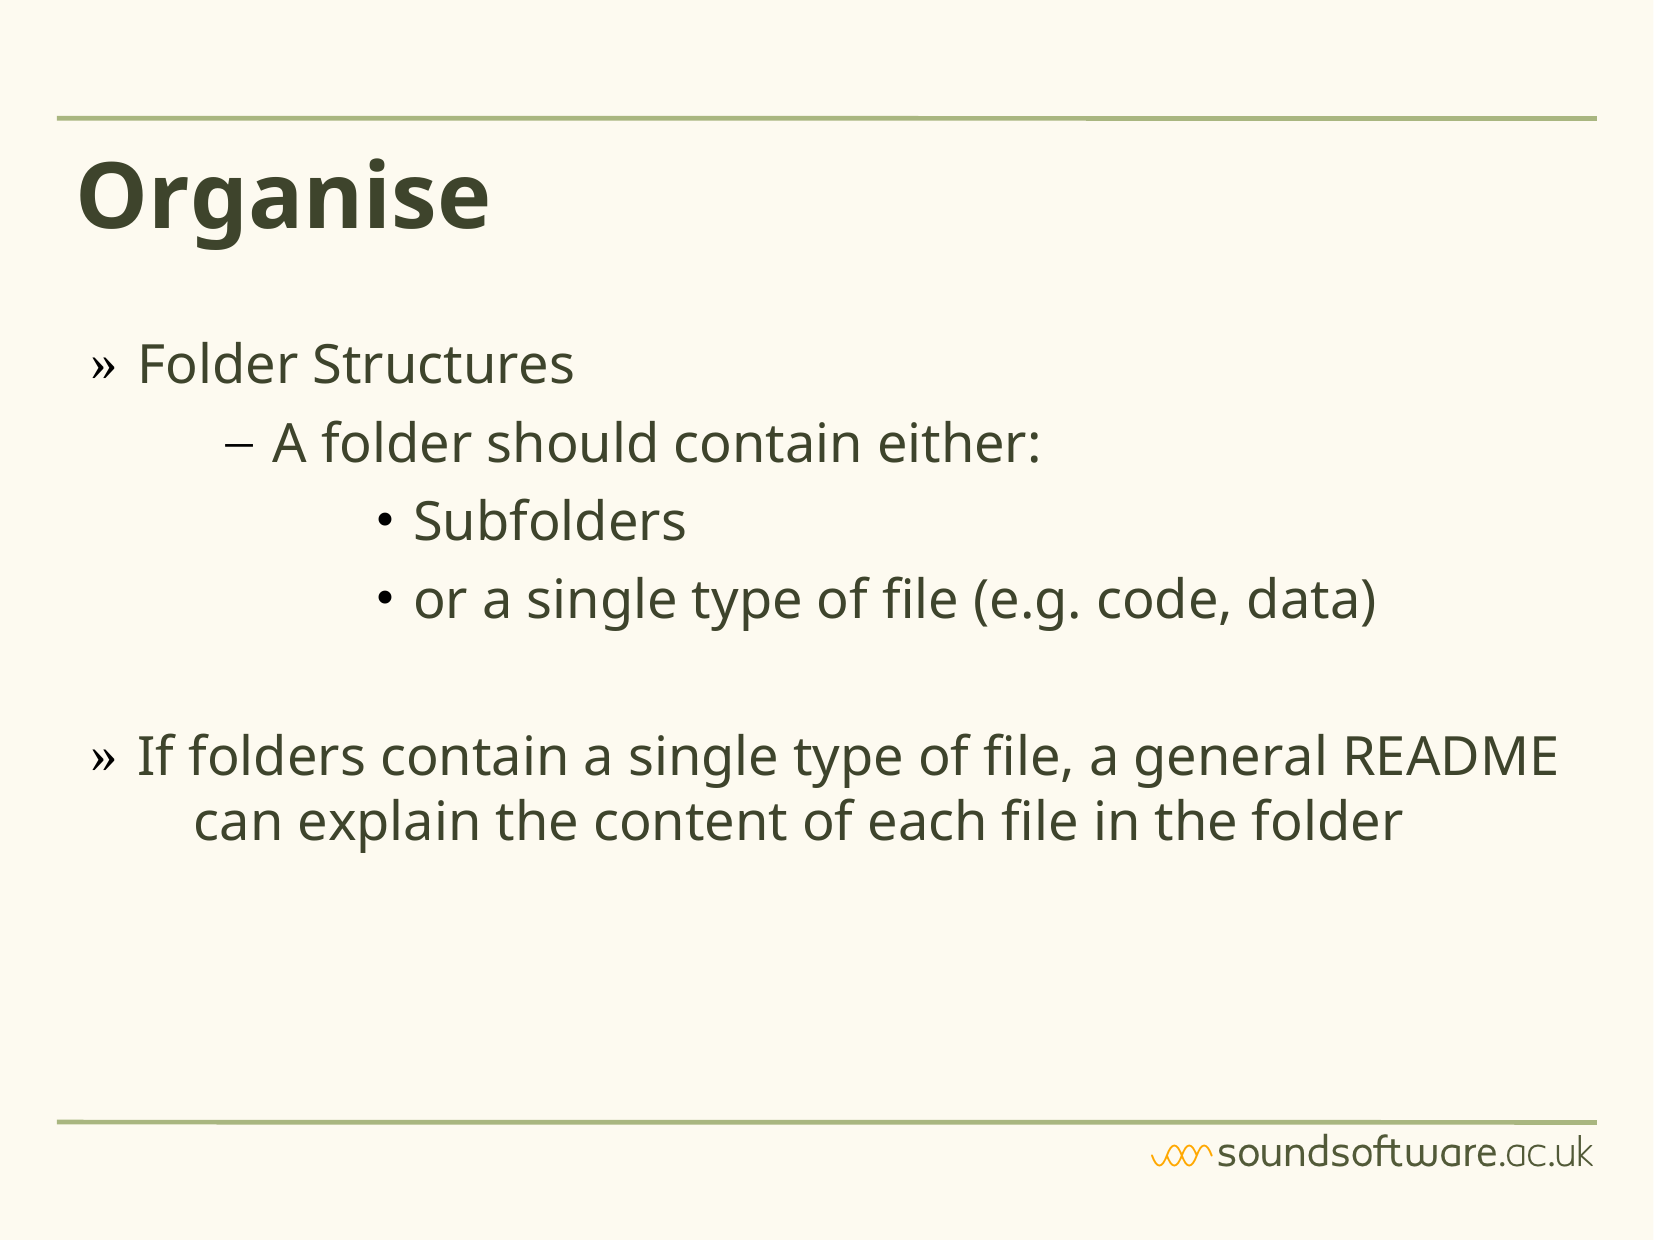

# Organise
Folder Structures
A folder should contain either:
Subfolders
or a single type of file (e.g. code, data)
If folders contain a single type of file, a general README can explain the content of each file in the folder